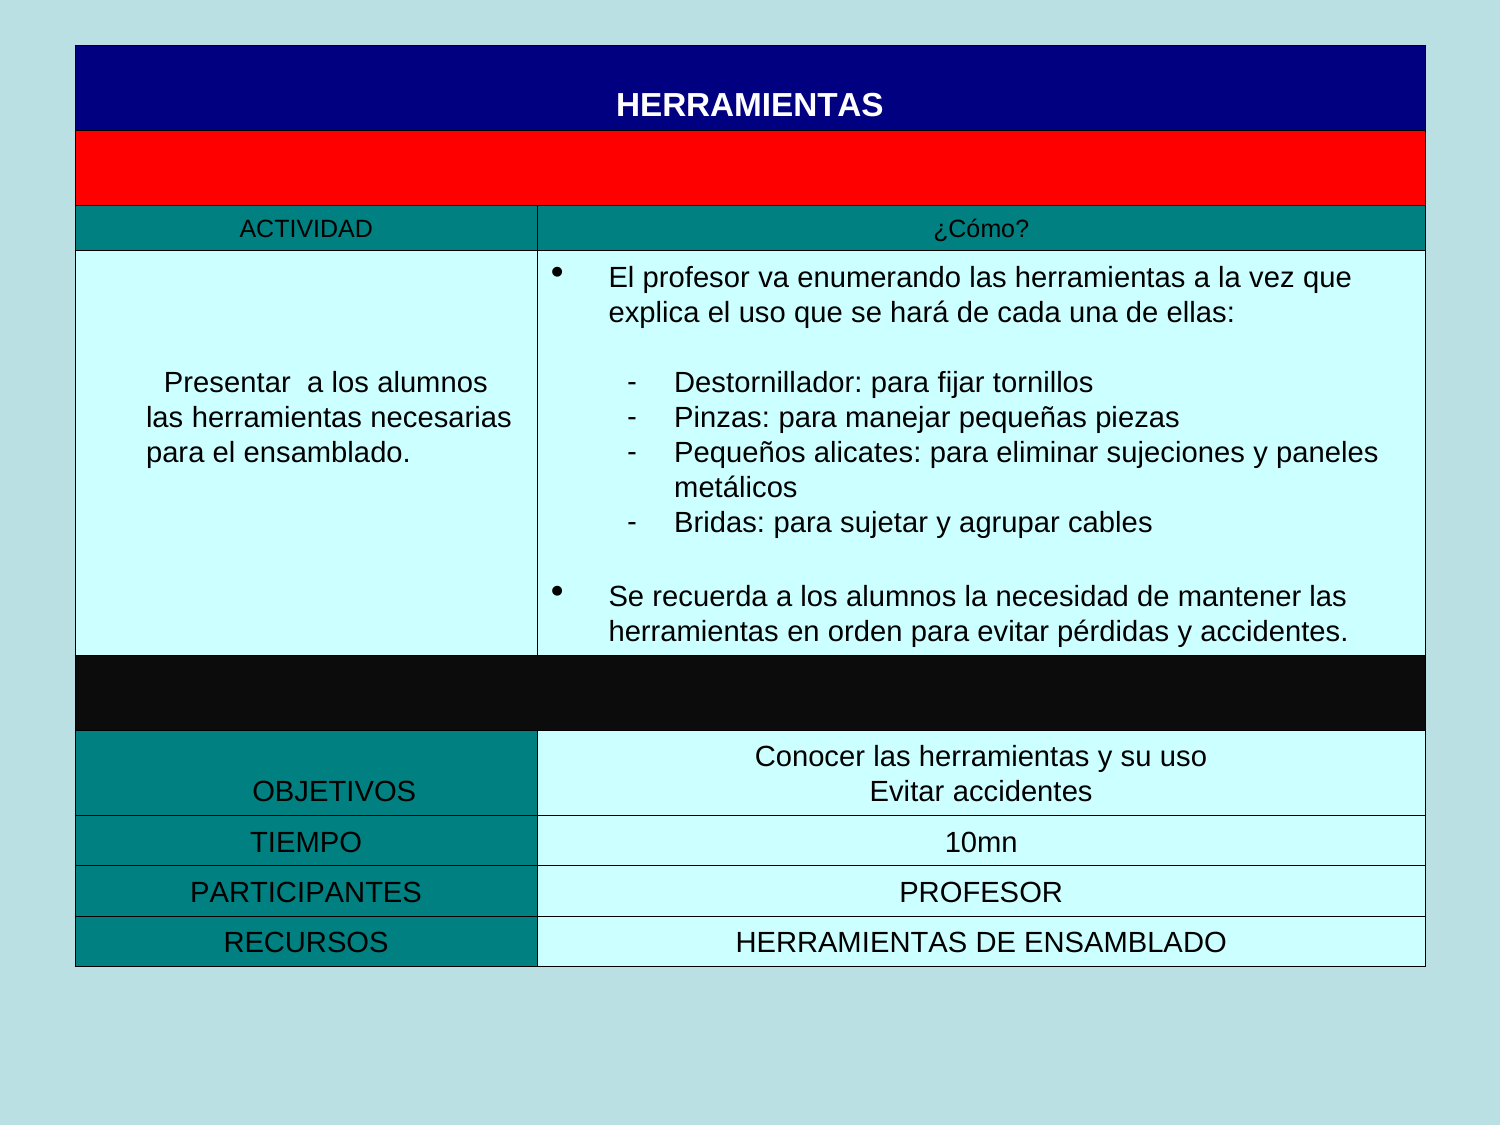

| HERRAMIENTAS | |
| --- | --- |
| | |
| ACTIVIDAD | ¿Cómo? |
| Presentar a los alumnos las herramientas necesarias para el ensamblado. | El profesor va enumerando las herramientas a la vez que explica el uso que se hará de cada una de ellas: Destornillador: para fijar tornillos Pinzas: para manejar pequeñas piezas Pequeños alicates: para eliminar sujeciones y paneles metálicos Bridas: para sujetar y agrupar cables Se recuerda a los alumnos la necesidad de mantener las herramientas en orden para evitar pérdidas y accidentes. |
| | |
| OBJETIVOS | Conocer las herramientas y su uso Evitar accidentes |
| TIEMPO | 10mn |
| PARTICIPANTES | PROFESOR |
| RECURSOS | HERRAMIENTAS DE ENSAMBLADO |